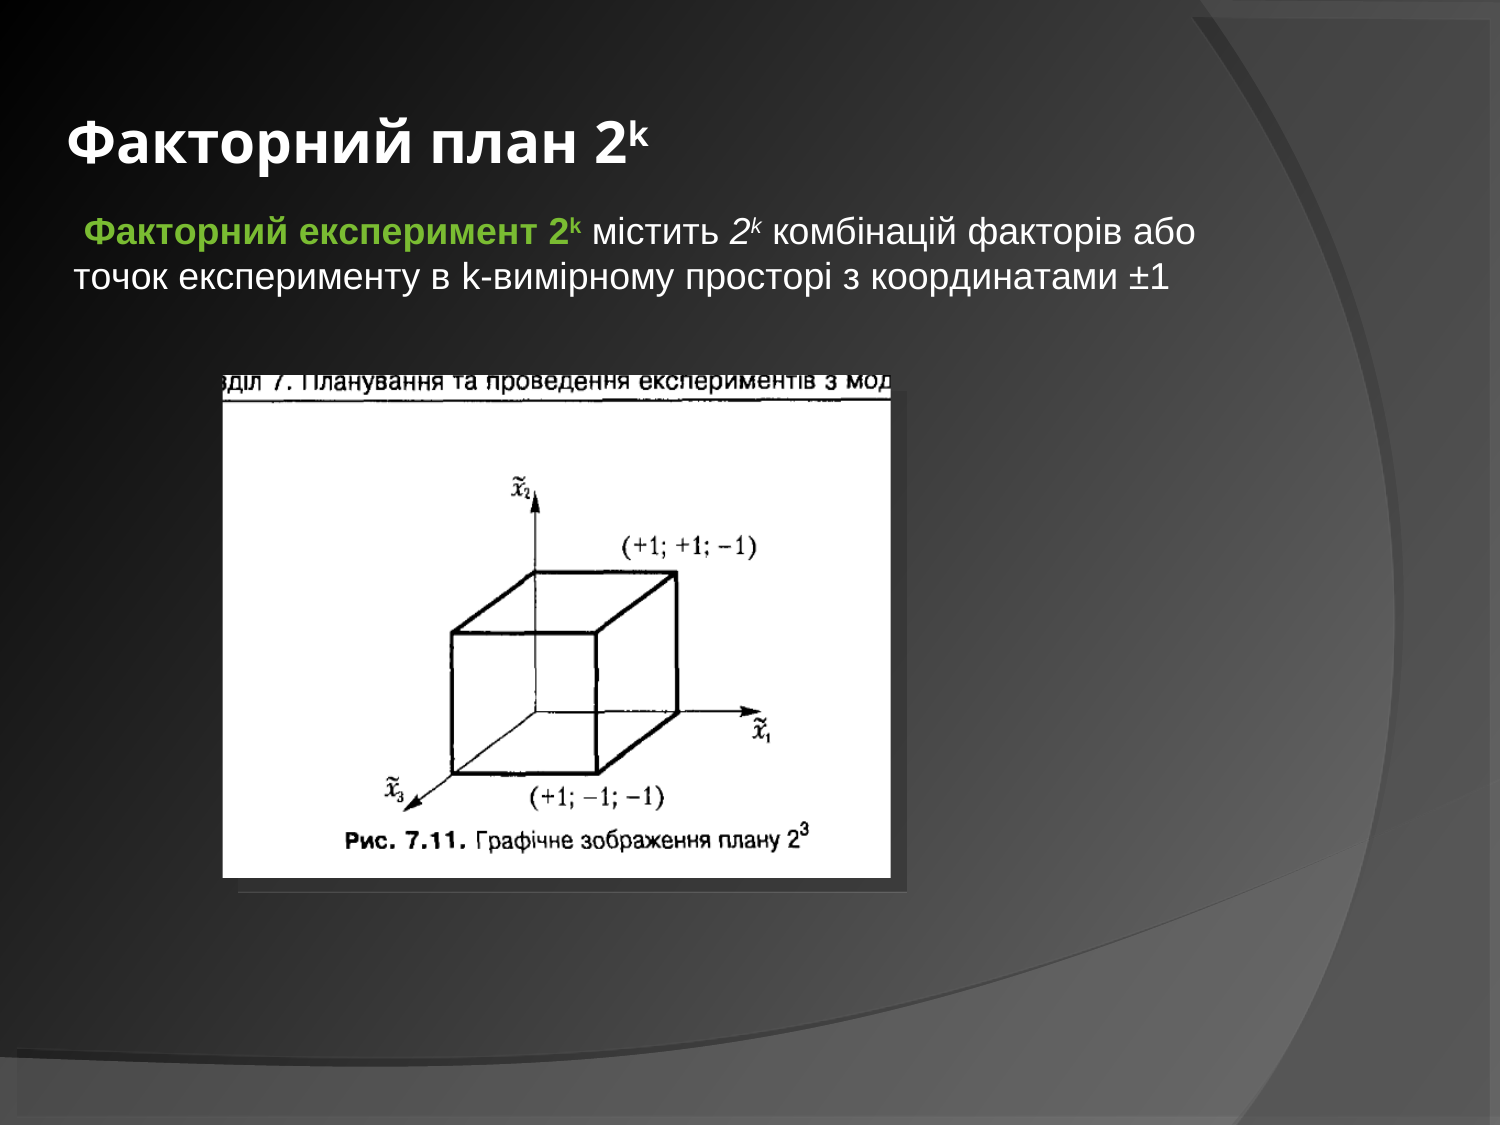

# Факторний план 2k
 Факторний експеримент 2k містить 2k комбінацій факторів або точок експерименту в k-вимірному просторі з координатами ±1